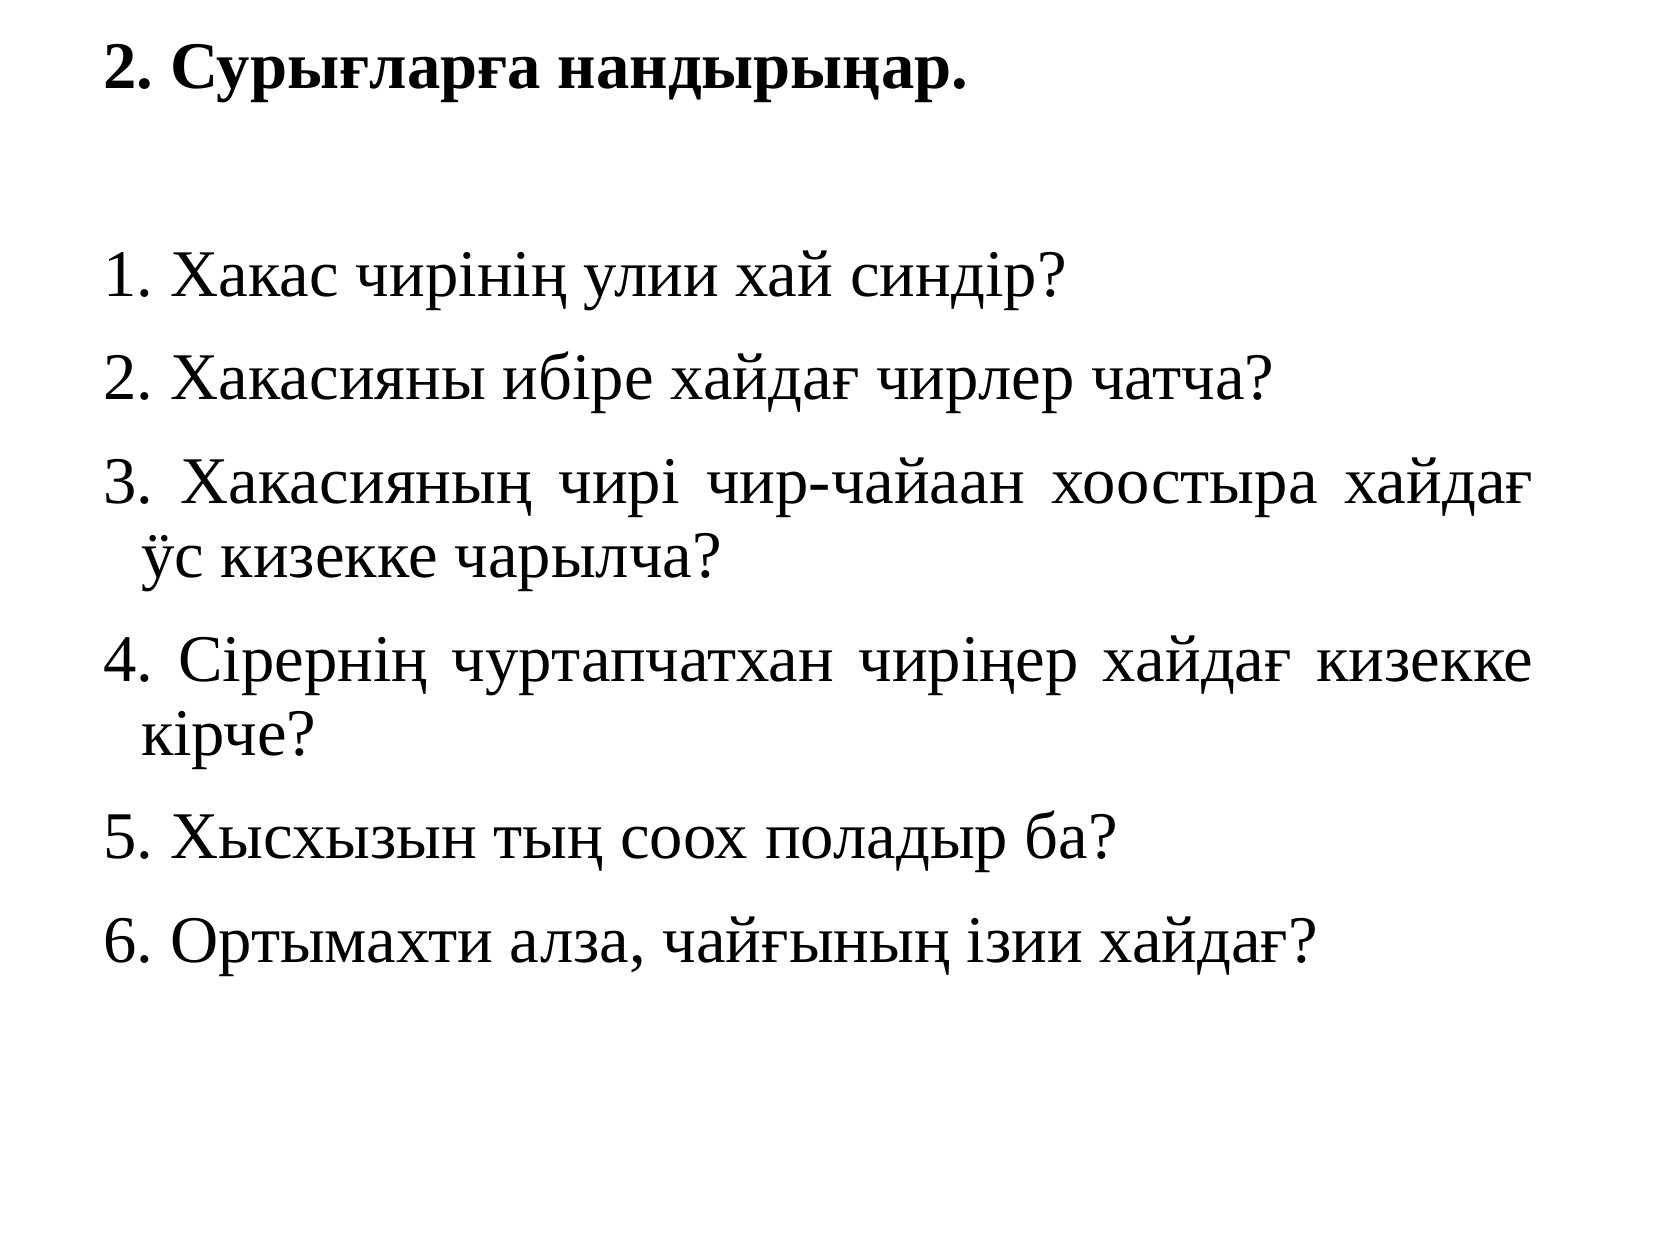

# 2. Сурығларға нандырыңар.
1. Хакас чирiнiң улии хай синдiр?
2. Хакасияны ибiре хайдағ чирлер чатча?
3. Хакасияның чирi чир-чайаан хоостыра хайдағ ӱс кизекке чарылча?
4. Сiрернiң чуртапчатхан чирiңер хайдағ кизекке кiрче?
5. Хысхызын тың соох поладыр ба?
6. Ортымахти алза, чайғының iзии хайдағ?